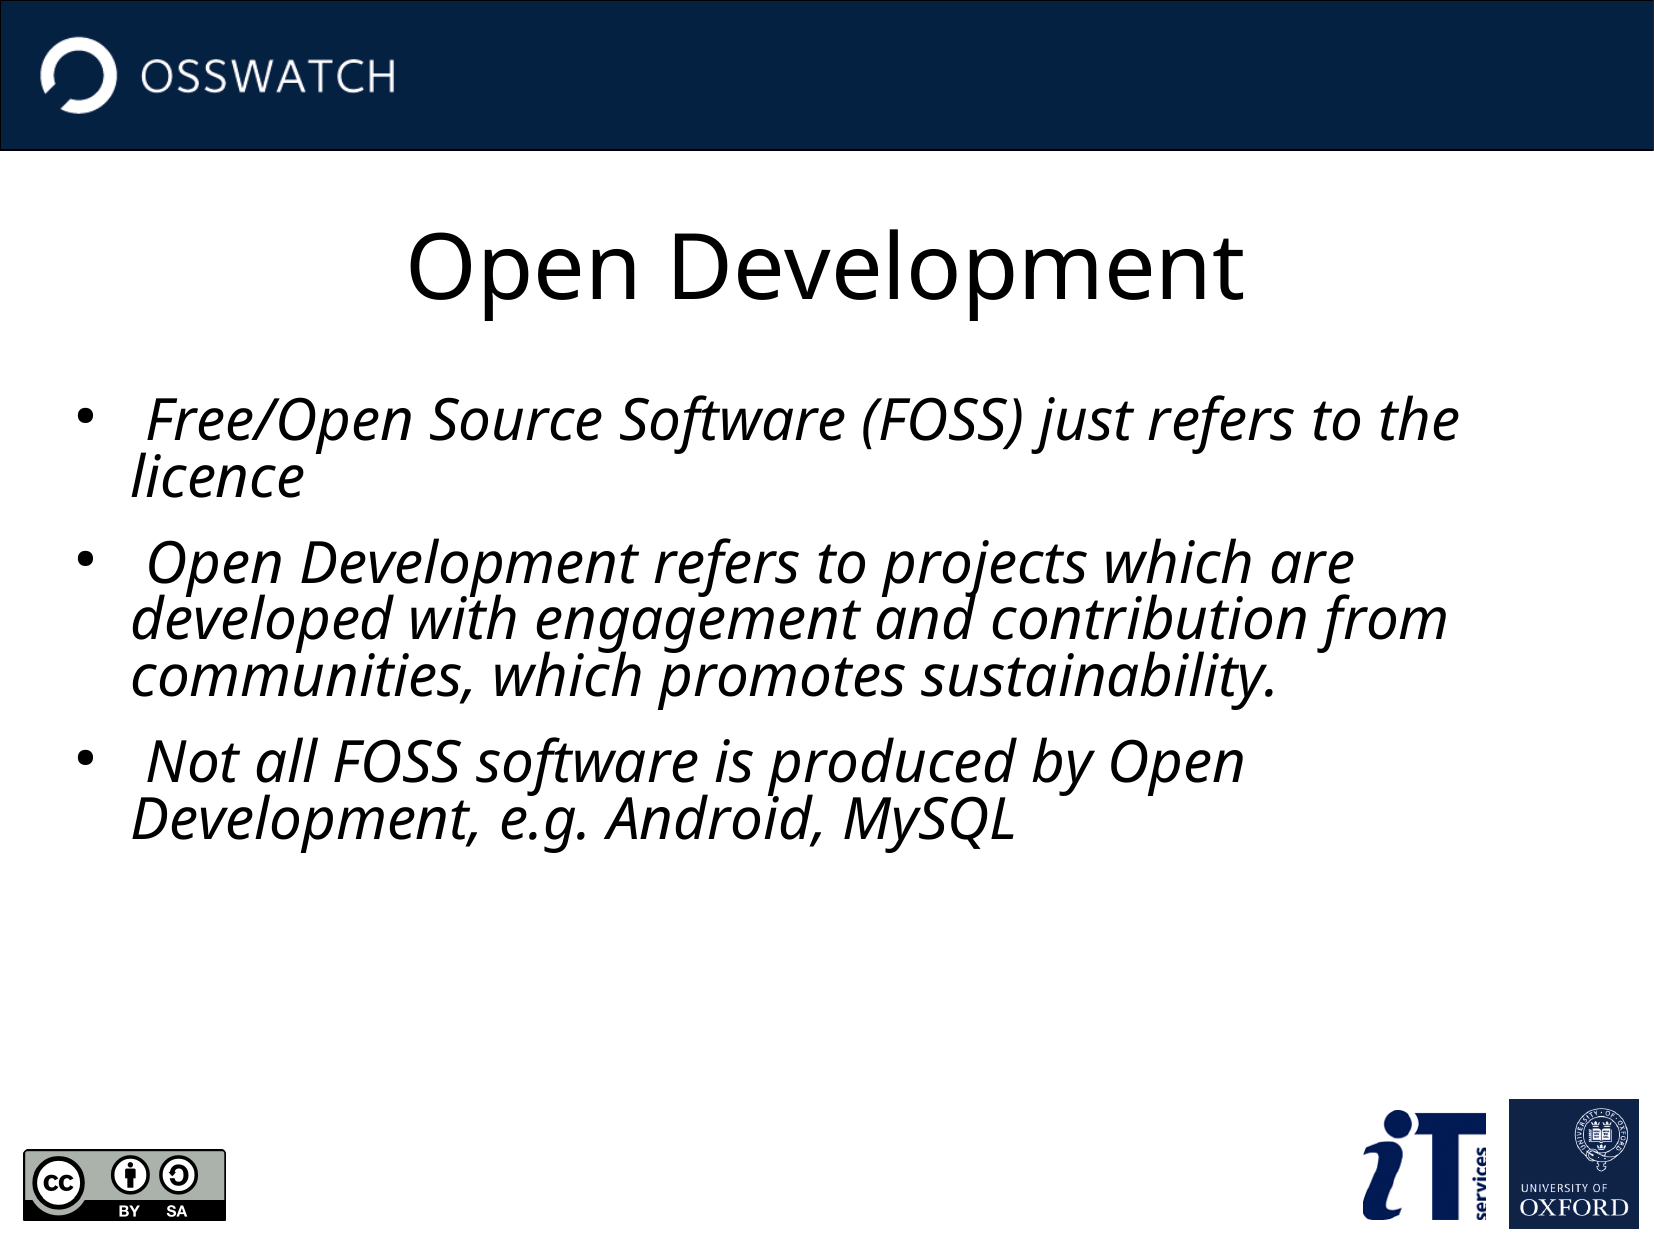

# Open Development
 Free/Open Source Software (FOSS) just refers to the licence
 Open Development refers to projects which are developed with engagement and contribution from communities, which promotes sustainability.
 Not all FOSS software is produced by Open Development, e.g. Android, MySQL